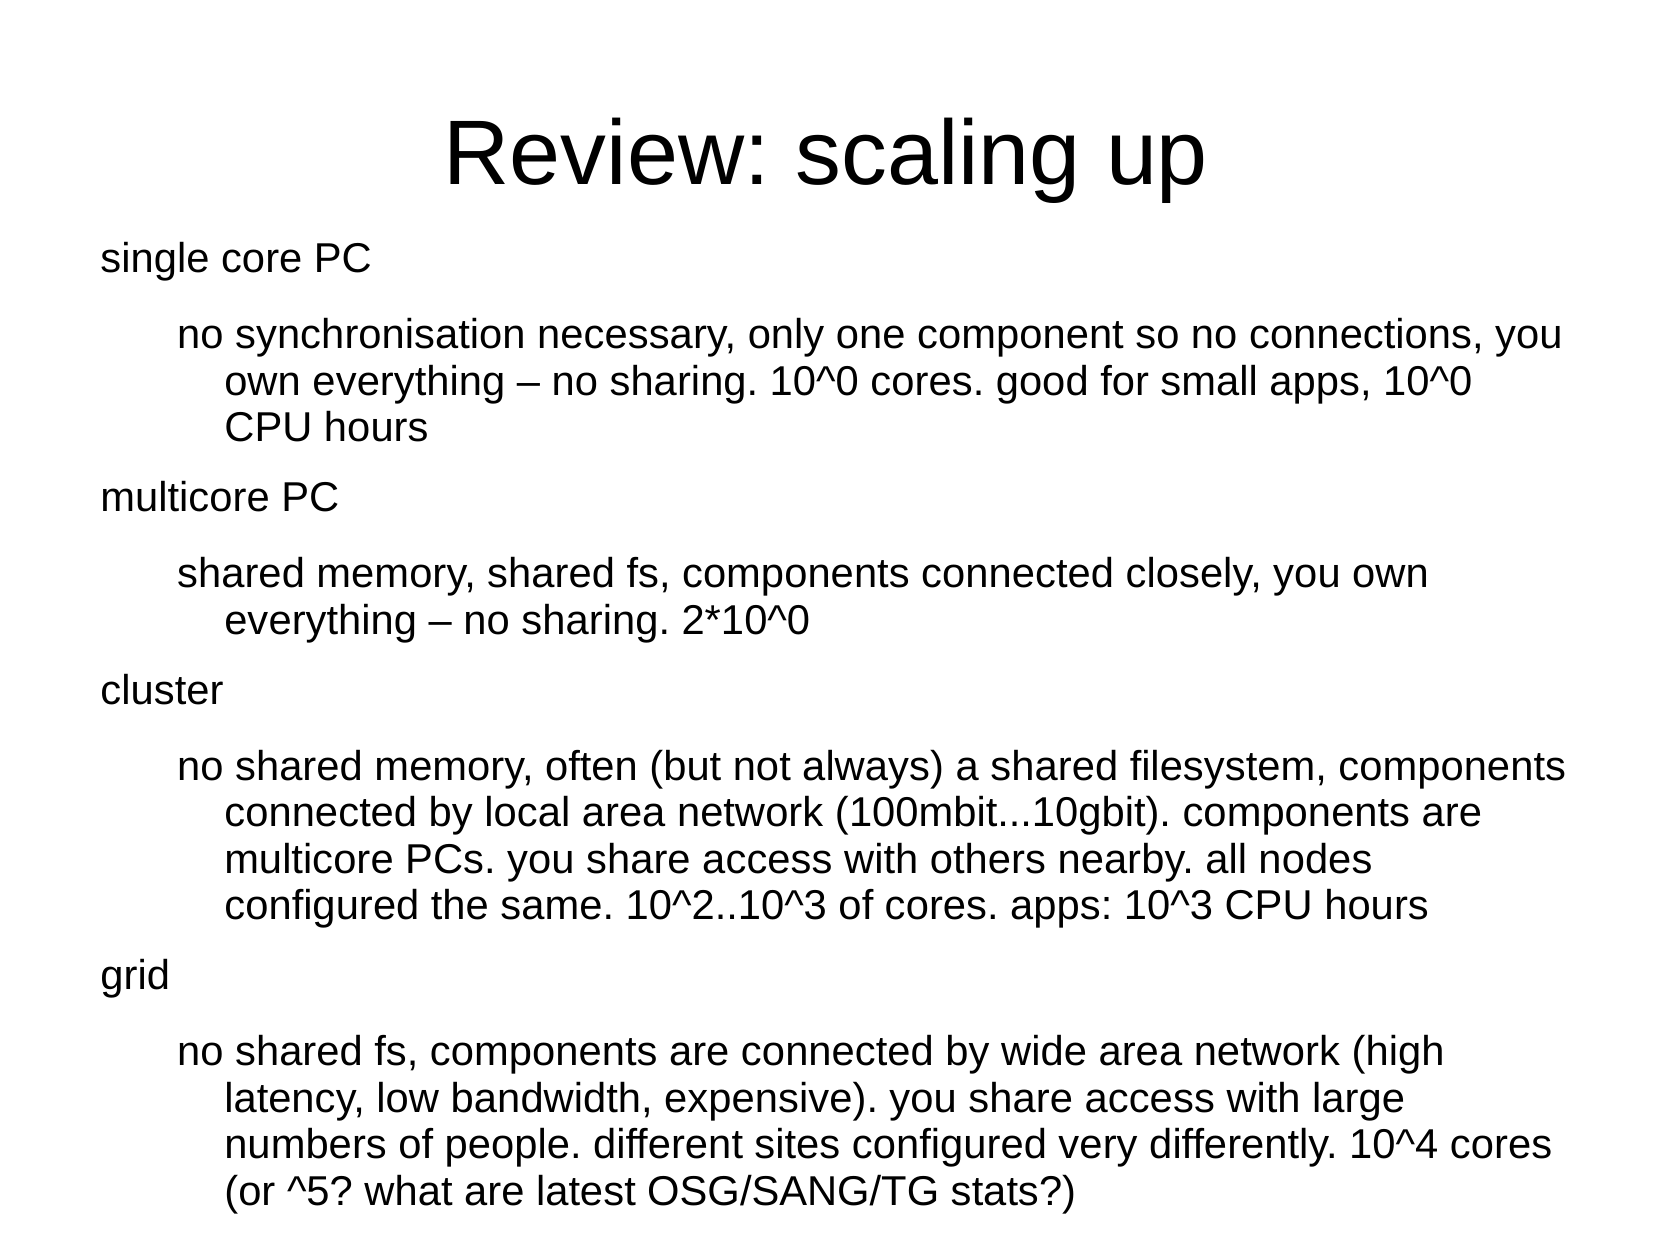

# Review: scaling up
single core PC
no synchronisation necessary, only one component so no connections, you own everything – no sharing. 10^0 cores. good for small apps, 10^0 CPU hours
multicore PC
shared memory, shared fs, components connected closely, you own everything – no sharing. 2*10^0
cluster
no shared memory, often (but not always) a shared filesystem, components connected by local area network (100mbit...10gbit). components are multicore PCs. you share access with others nearby. all nodes configured the same. 10^2..10^3 of cores. apps: 10^3 CPU hours
grid
no shared fs, components are connected by wide area network (high latency, low bandwidth, expensive). you share access with large numbers of people. different sites configured very differently. 10^4 cores (or ^5? what are latest OSG/SANG/TG stats?)